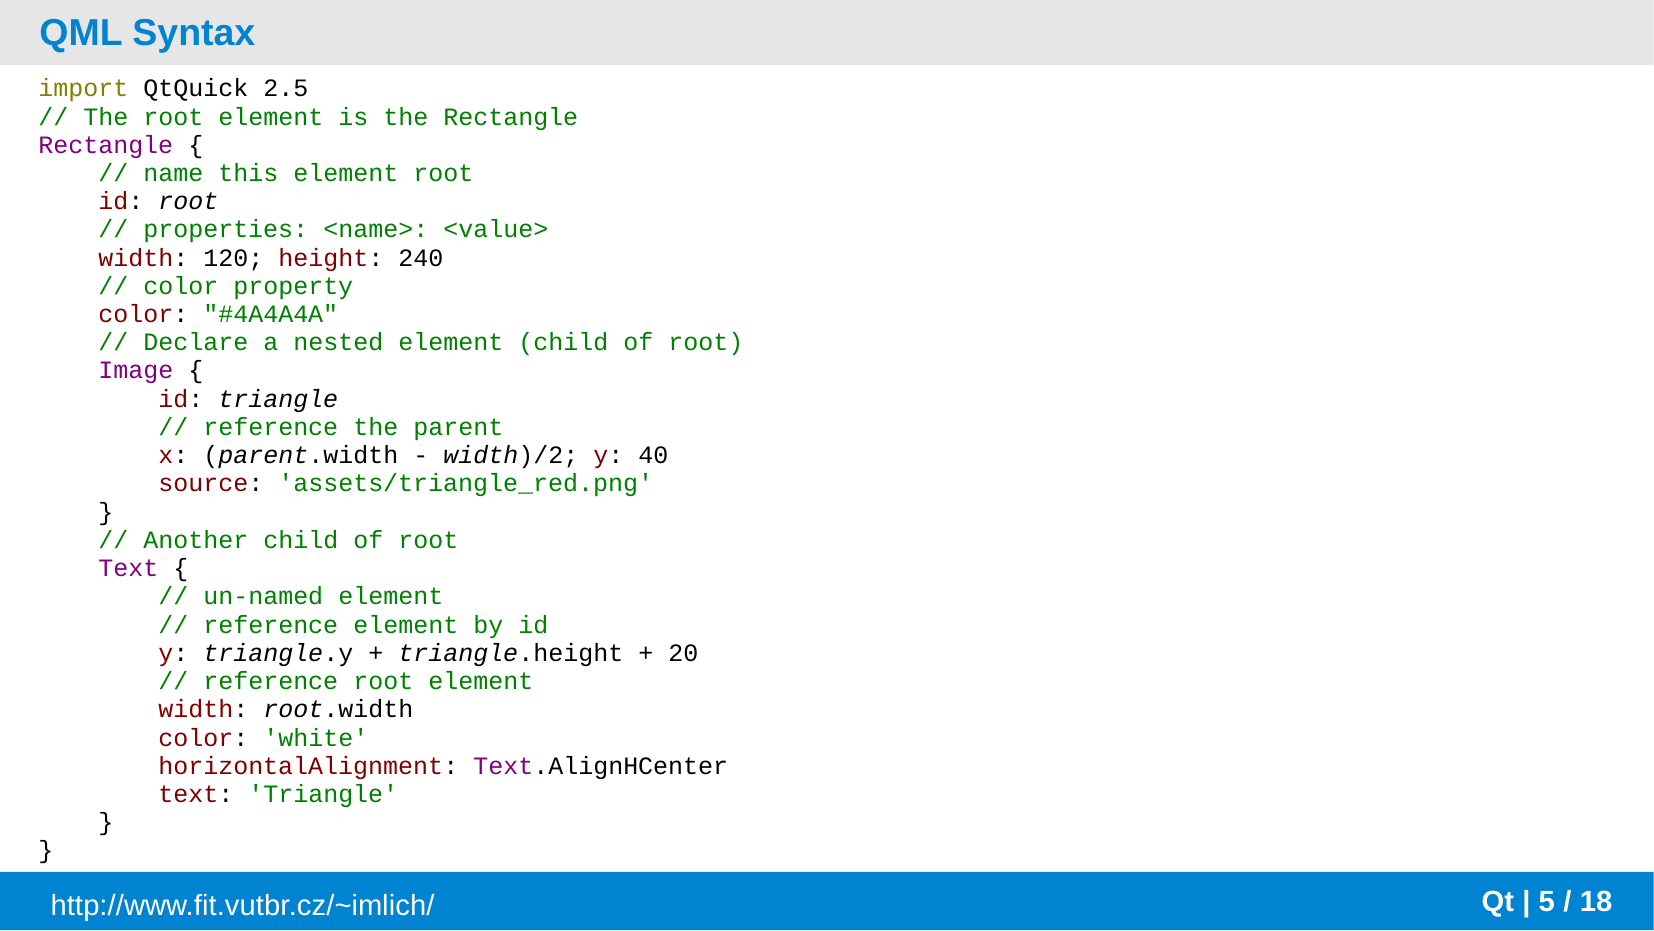

# QML Syntax
import QtQuick 2.5
// The root element is the Rectangle
Rectangle {
 // name this element root
 id: root
 // properties: <name>: <value>
 width: 120; height: 240
 // color property
 color: "#4A4A4A"
 // Declare a nested element (child of root)
 Image {
 id: triangle
 // reference the parent
 x: (parent.width - width)/2; y: 40
 source: 'assets/triangle_red.png'
 }
 // Another child of root
 Text {
 // un-named element
 // reference element by id
 y: triangle.y + triangle.height + 20
 // reference root element
 width: root.width
 color: 'white'
 horizontalAlignment: Text.AlignHCenter
 text: 'Triangle'
 }
}